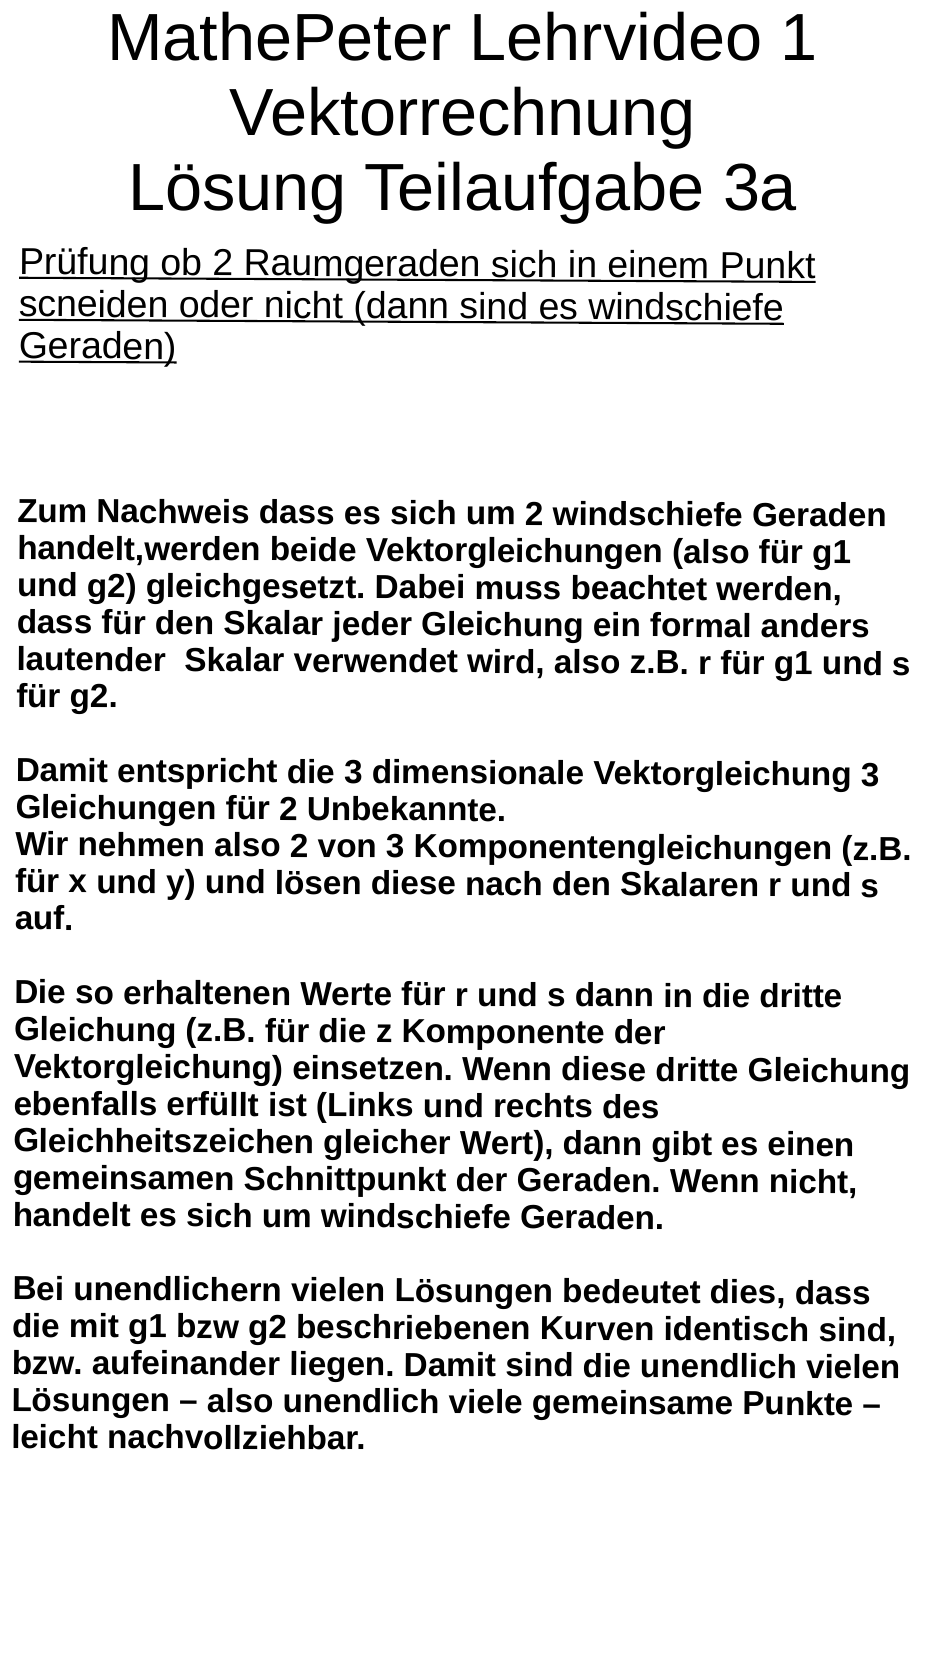

# MathePeter Lehrvideo 1 Vektorrechnung Lösung Teilaufgabe 3a
Prüfung ob 2 Raumgeraden sich in einem Punkt scneiden oder nicht (dann sind es windschiefe Geraden)
Zum Nachweis dass es sich um 2 windschiefe Geraden handelt,werden beide Vektorgleichungen (also für g1 und g2) gleichgesetzt. Dabei muss beachtet werden, dass für den Skalar jeder Gleichung ein formal anders lautender Skalar verwendet wird, also z.B. r für g1 und s für g2.
Damit entspricht die 3 dimensionale Vektorgleichung 3 Gleichungen für 2 Unbekannte.
Wir nehmen also 2 von 3 Komponentengleichungen (z.B. für x und y) und lösen diese nach den Skalaren r und s auf.
Die so erhaltenen Werte für r und s dann in die dritte Gleichung (z.B. für die z Komponente der Vektorgleichung) einsetzen. Wenn diese dritte Gleichung ebenfalls erfüllt ist (Links und rechts des Gleichheitszeichen gleicher Wert), dann gibt es einen gemeinsamen Schnittpunkt der Geraden. Wenn nicht, handelt es sich um windschiefe Geraden.
Bei unendlichern vielen Lösungen bedeutet dies, dass die mit g1 bzw g2 beschriebenen Kurven identisch sind, bzw. aufeinander liegen. Damit sind die unendlich vielen Lösungen – also unendlich viele gemeinsame Punkte – leicht nachvollziehbar.